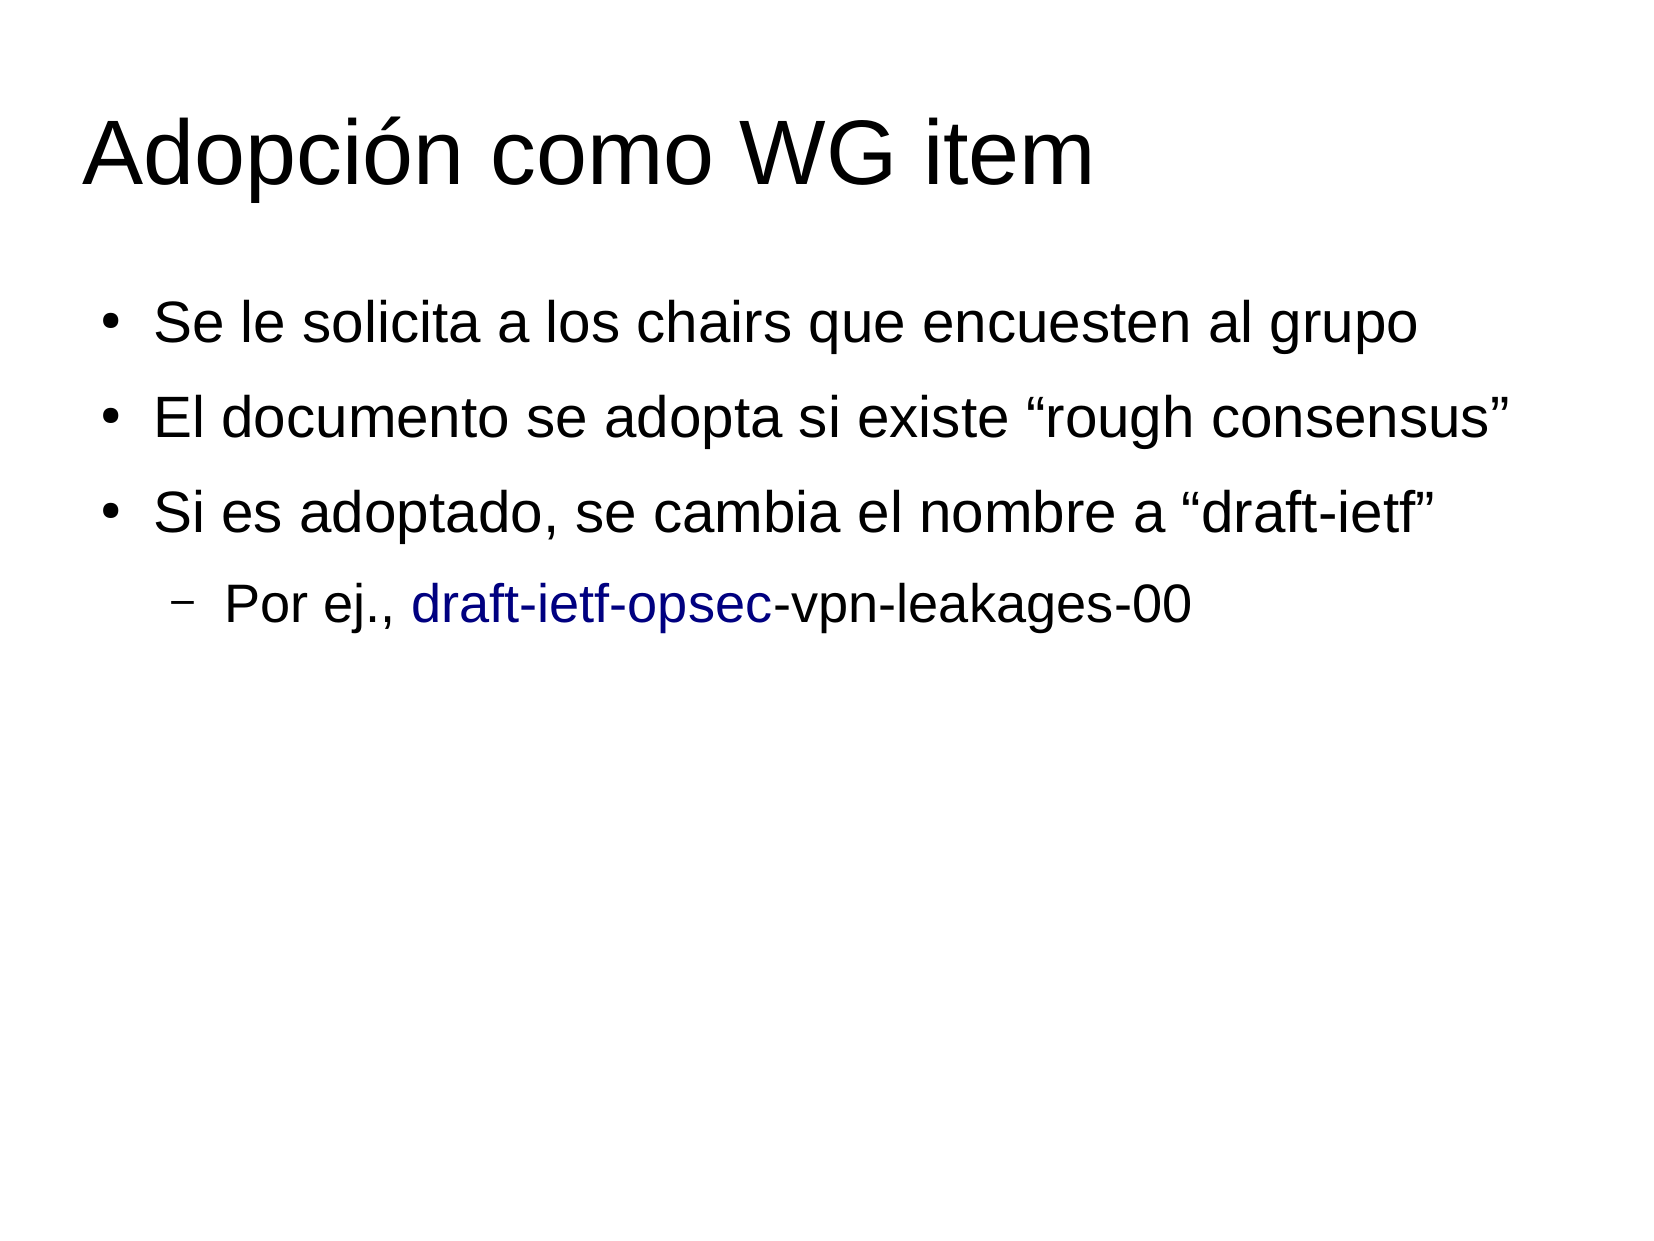

# Adopción como WG item
Se le solicita a los chairs que encuesten al grupo
El documento se adopta si existe “rough consensus”
Si es adoptado, se cambia el nombre a “draft-ietf”
Por ej., draft-ietf-opsec-vpn-leakages-00